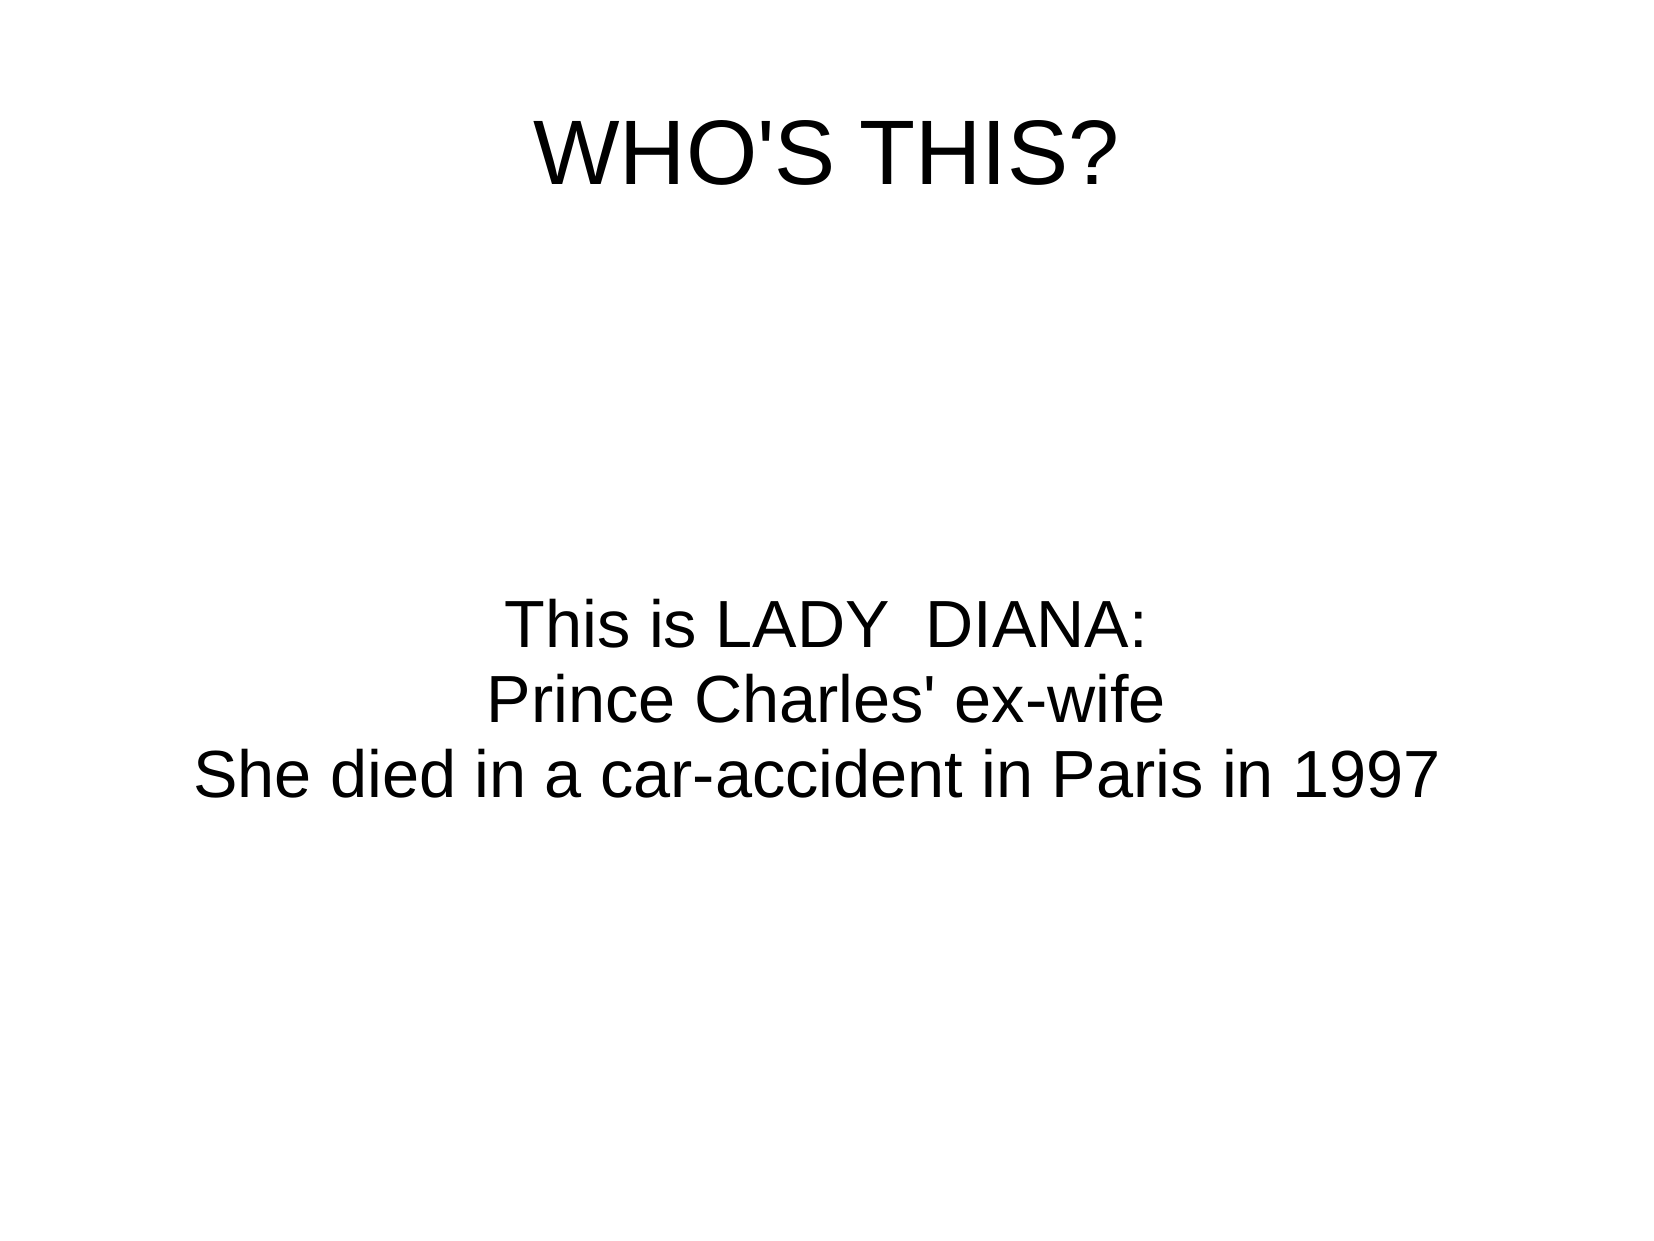

# WHO'S THIS?
This is LADY DIANA:
Prince Charles' ex-wife
She died in a car-accident in Paris in 1997